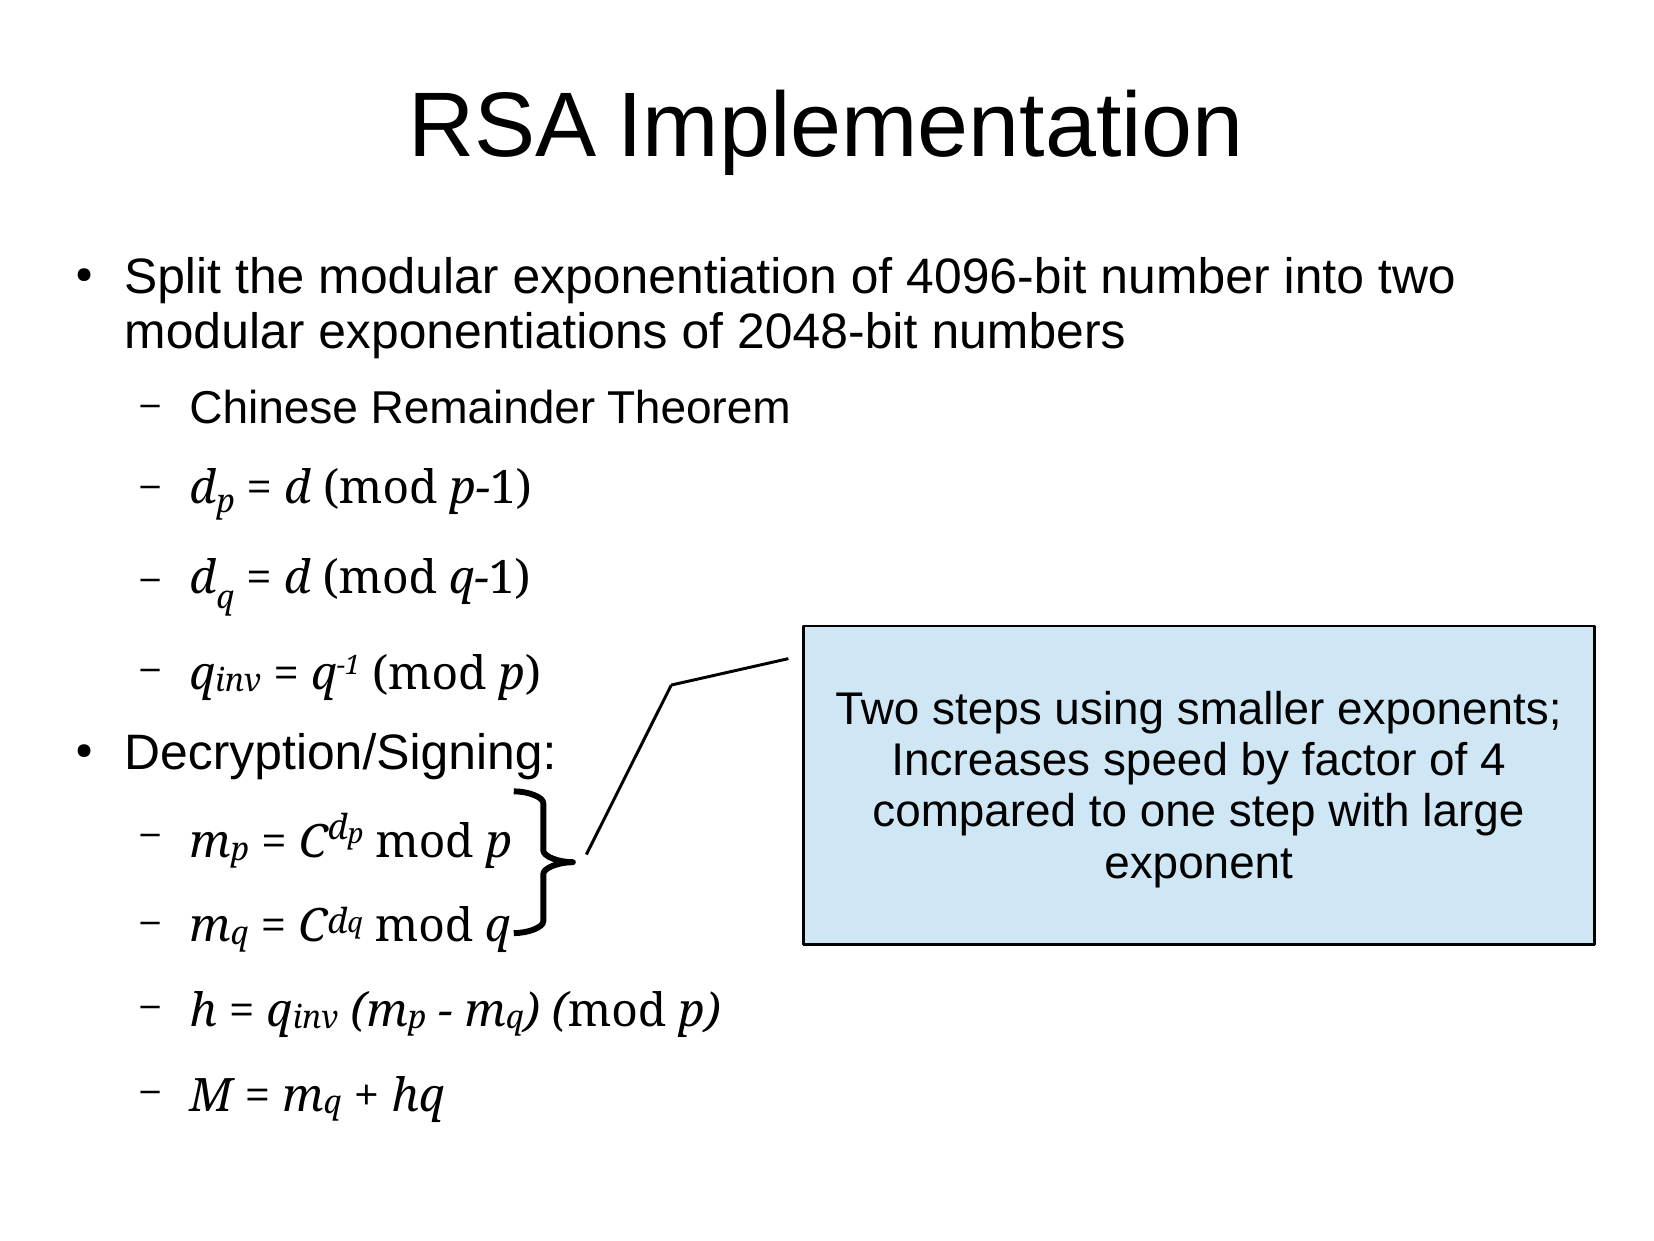

# RSA Implementation
Split the modular exponentiation of 4096-bit number into two modular exponentiations of 2048-bit numbers
Chinese Remainder Theorem
dp = d (mod p-1)
dq = d (mod q-1)
qinv = q-1 (mod p)
Decryption/Signing:
mp = Cdp mod p
mq = Cdq mod q
h = qinv (mp - mq) (mod p)
M = mq + hq
Two steps using smaller exponents;
Increases speed by factor of 4 compared to one step with large exponent